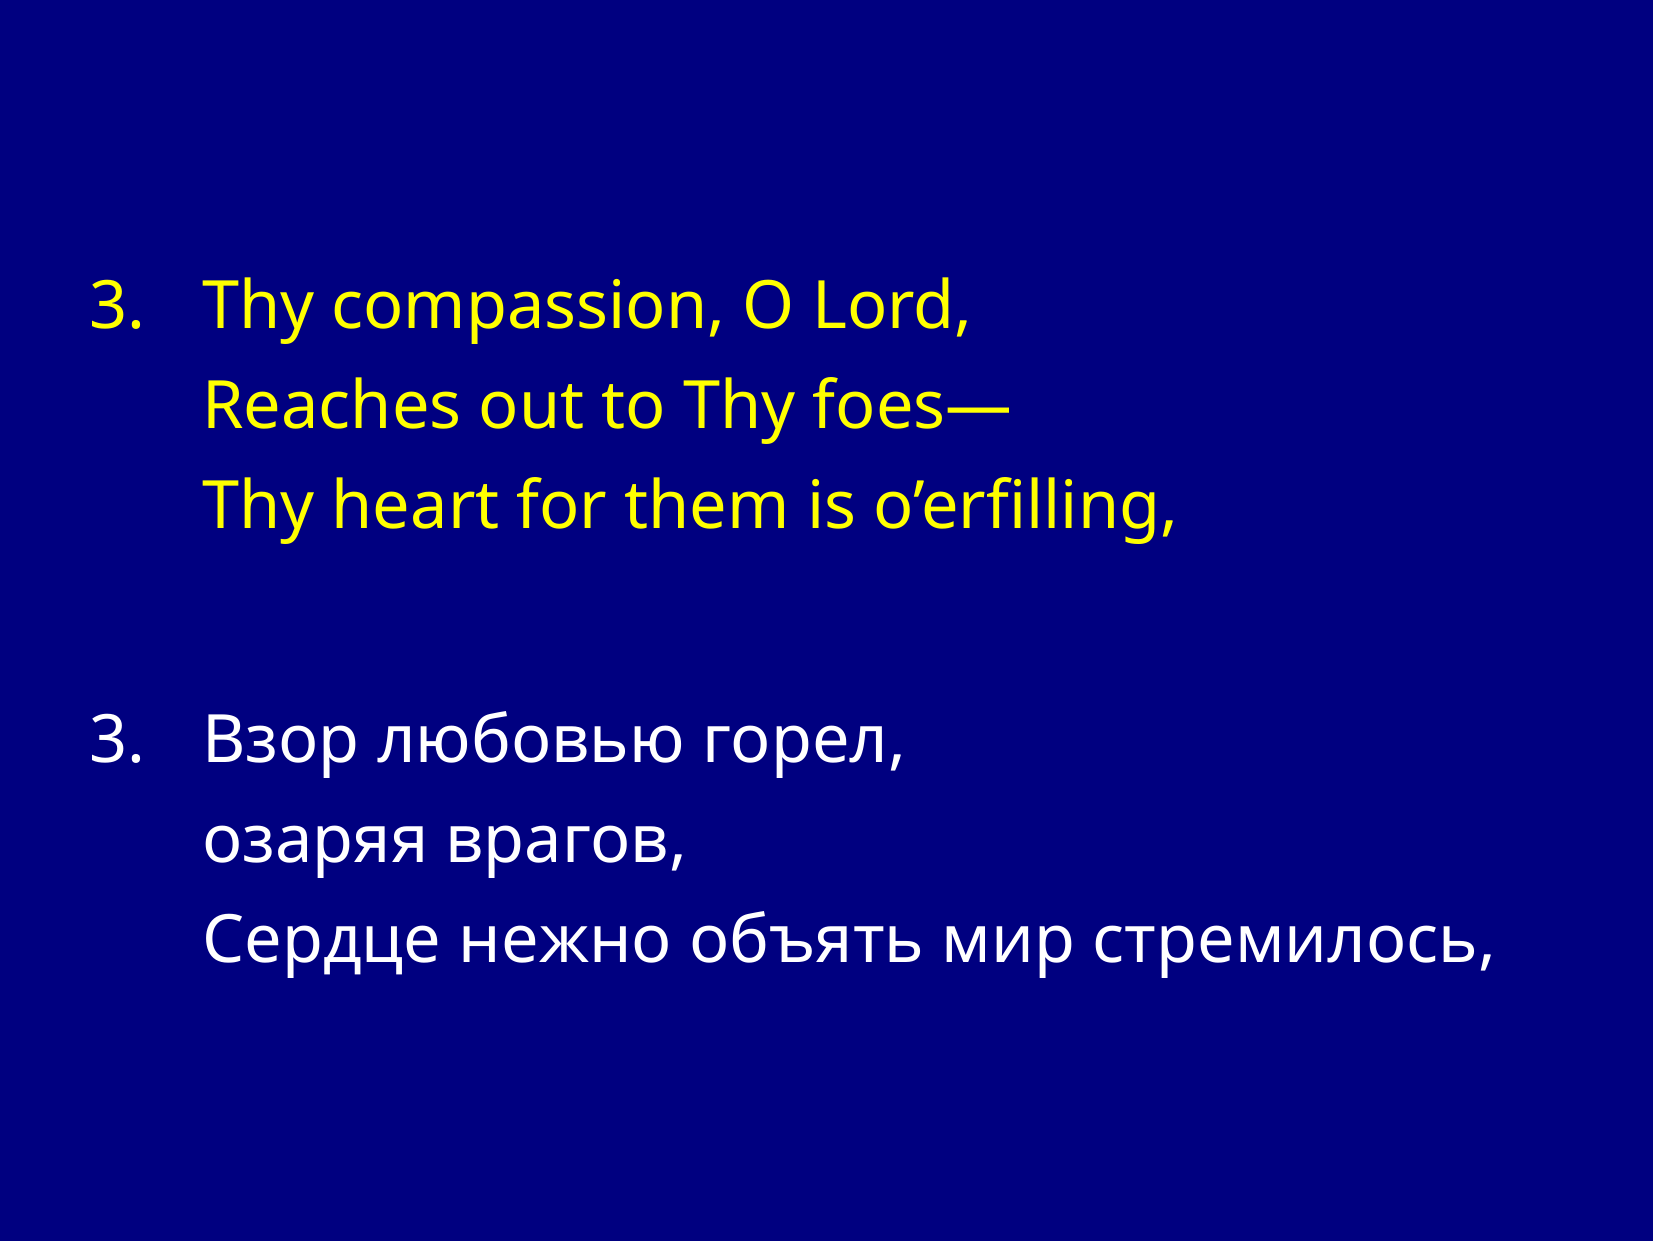

3.	Thy compassion, O Lord,
	Reaches out to Thy foes—
	Thy heart for them is o’erfilling,
3.	Взор любовью горел,
	озаряя врагов,
	Сердце нежно объять мир стремилось,